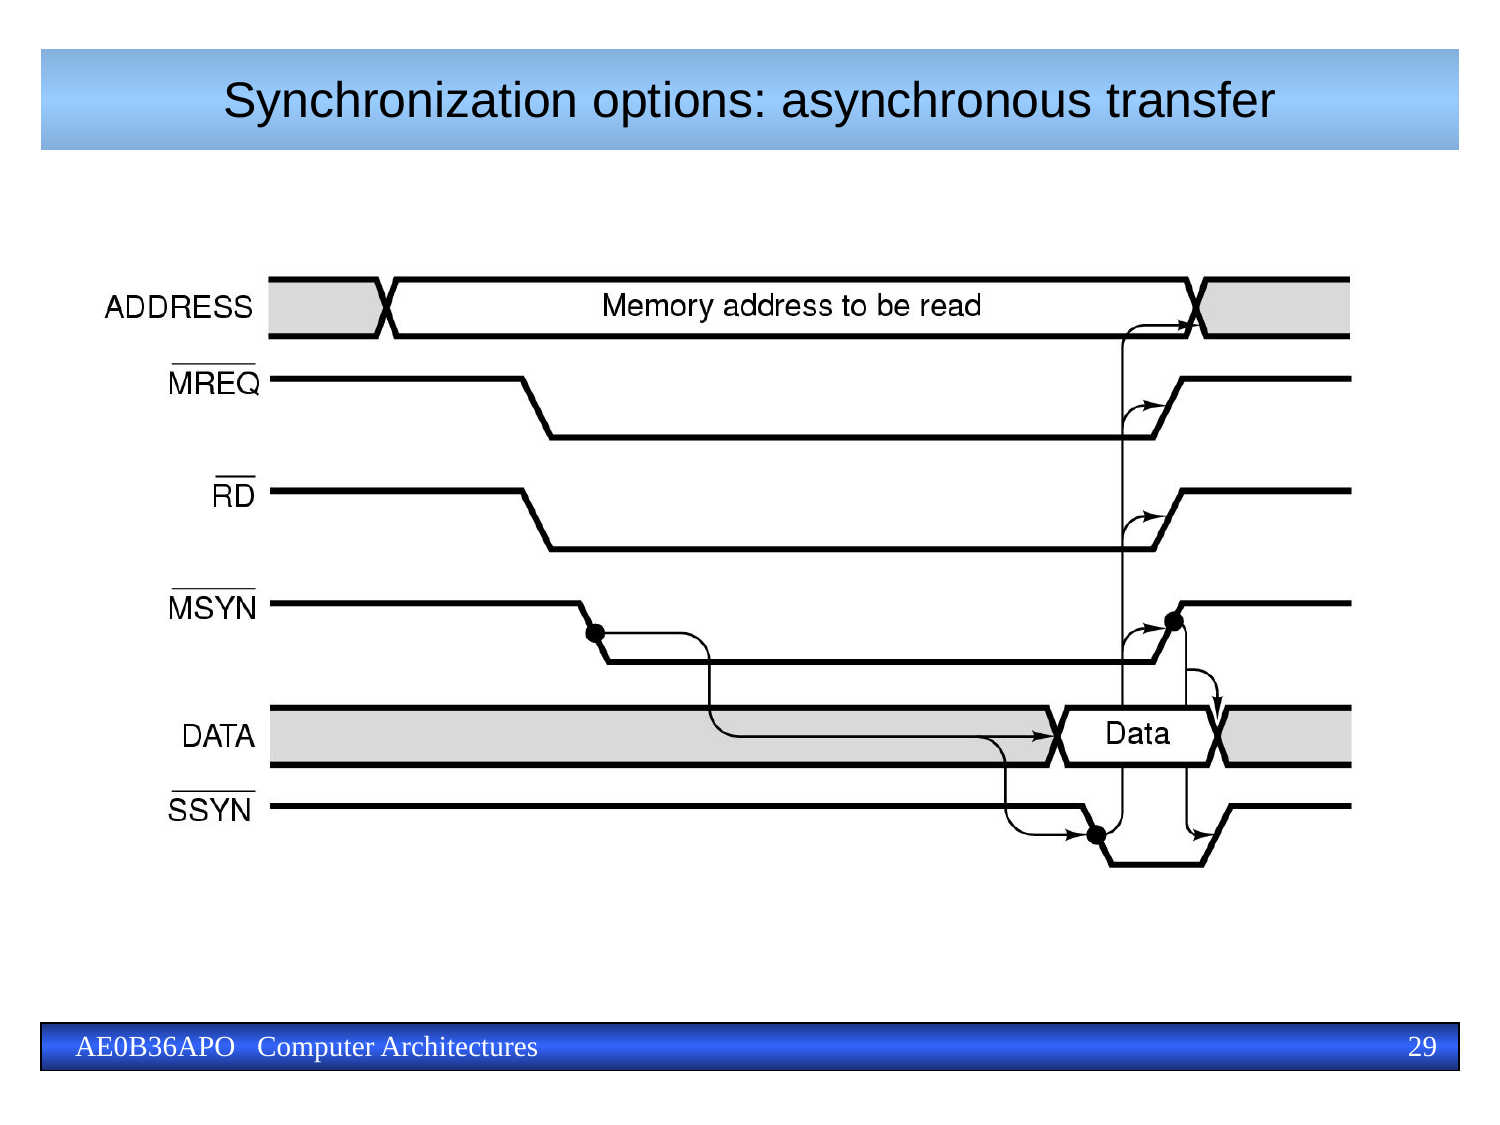

# Synchronization options: asynchronous transfer
AE0B36APO Computer Architectures
29